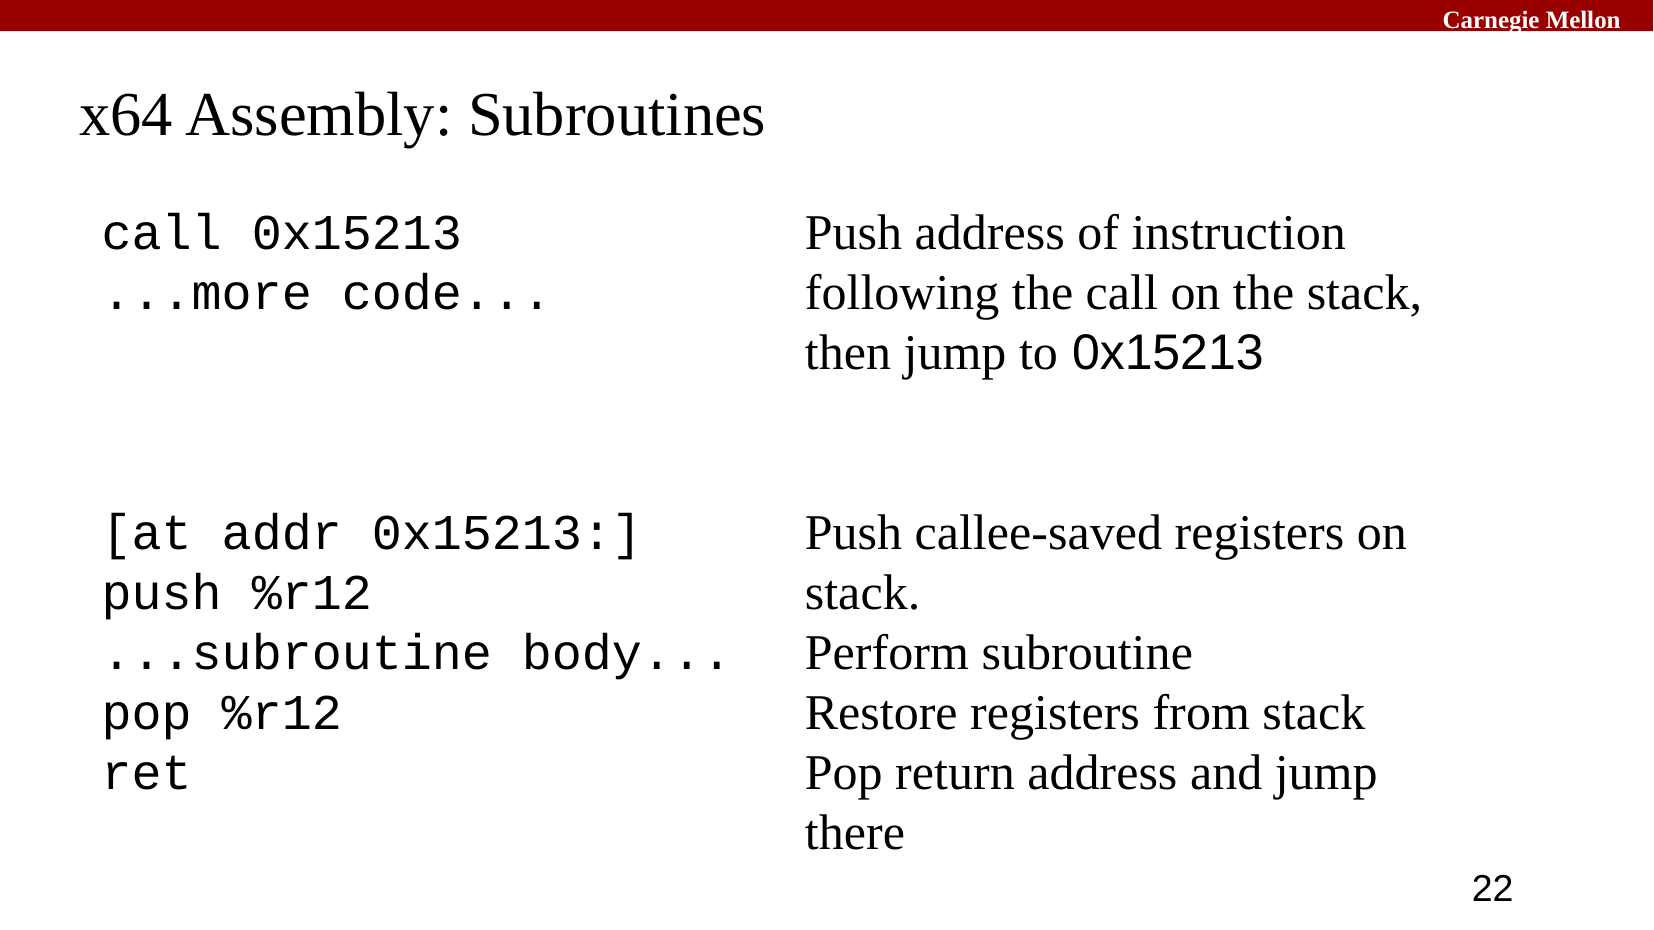

# x64 Assembly: Subroutines
Push address of instruction following the call on the stack, then jump to 0x15213
Push callee-saved registers on stack.
Perform subroutine
Restore registers from stack
Pop return address and jump
there
call 0x15213
...more code...
[at addr 0x15213:]
push %r12
...subroutine body...
pop %r12
ret